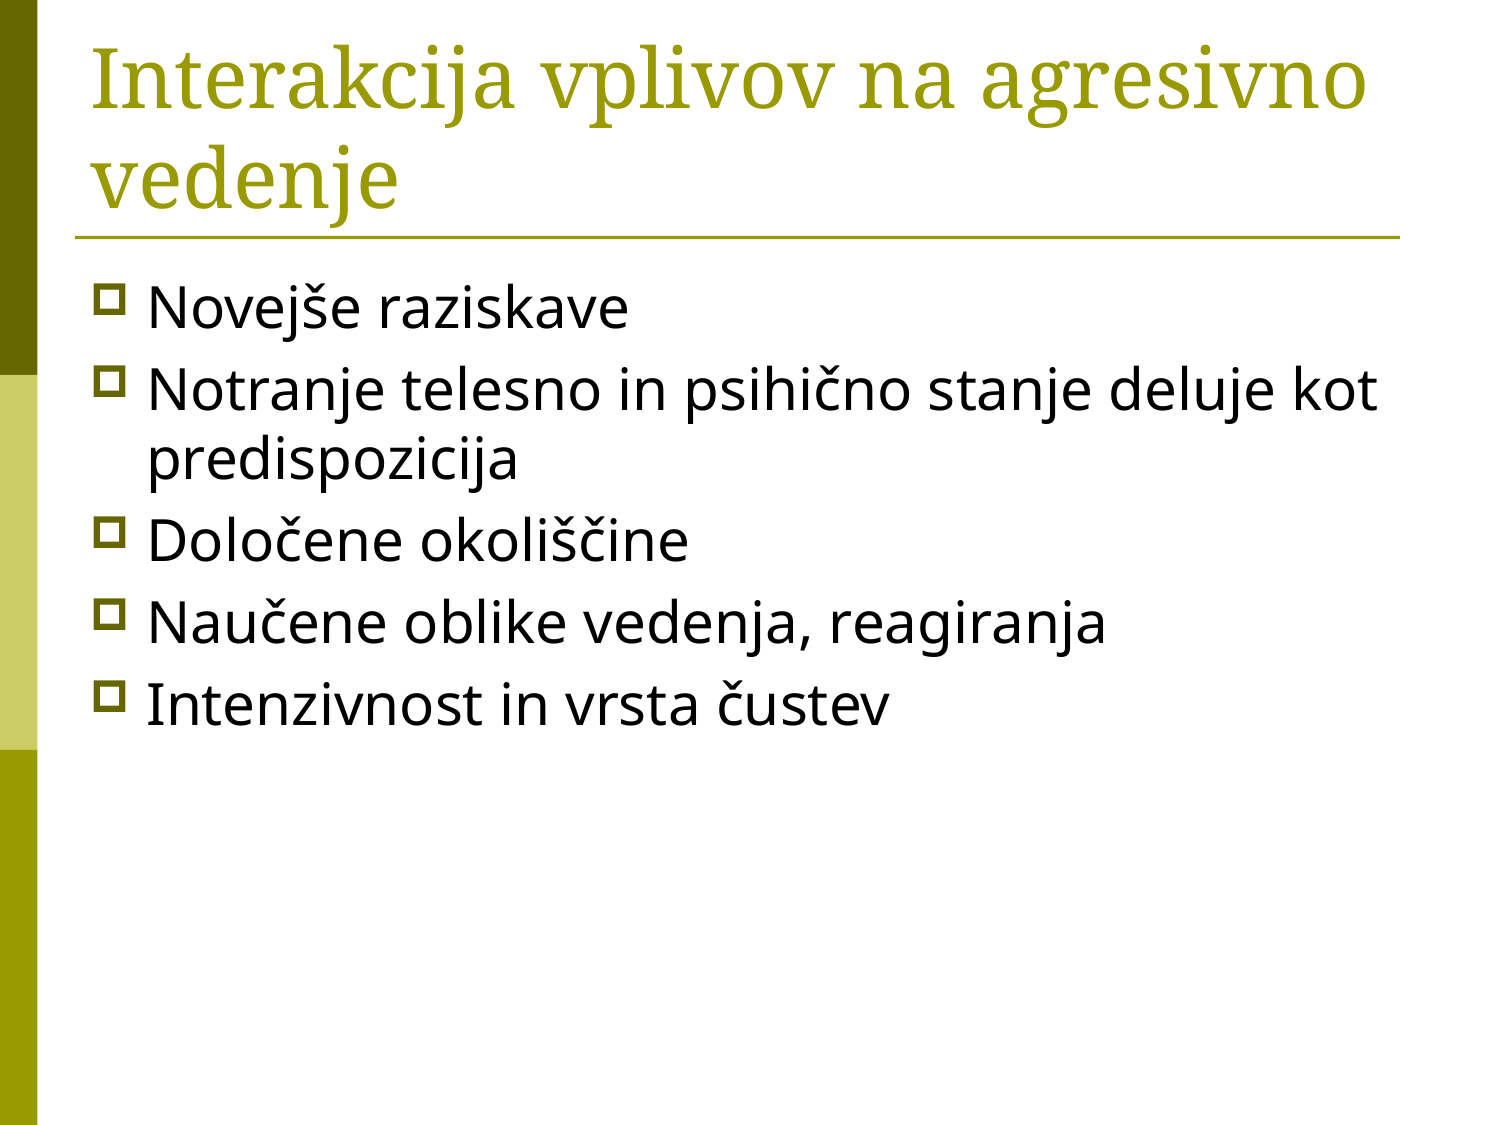

# Interakcija vplivov na agresivno vedenje
Novejše raziskave
Notranje telesno in psihično stanje deluje kot predispozicija
Določene okoliščine
Naučene oblike vedenja, reagiranja
Intenzivnost in vrsta čustev